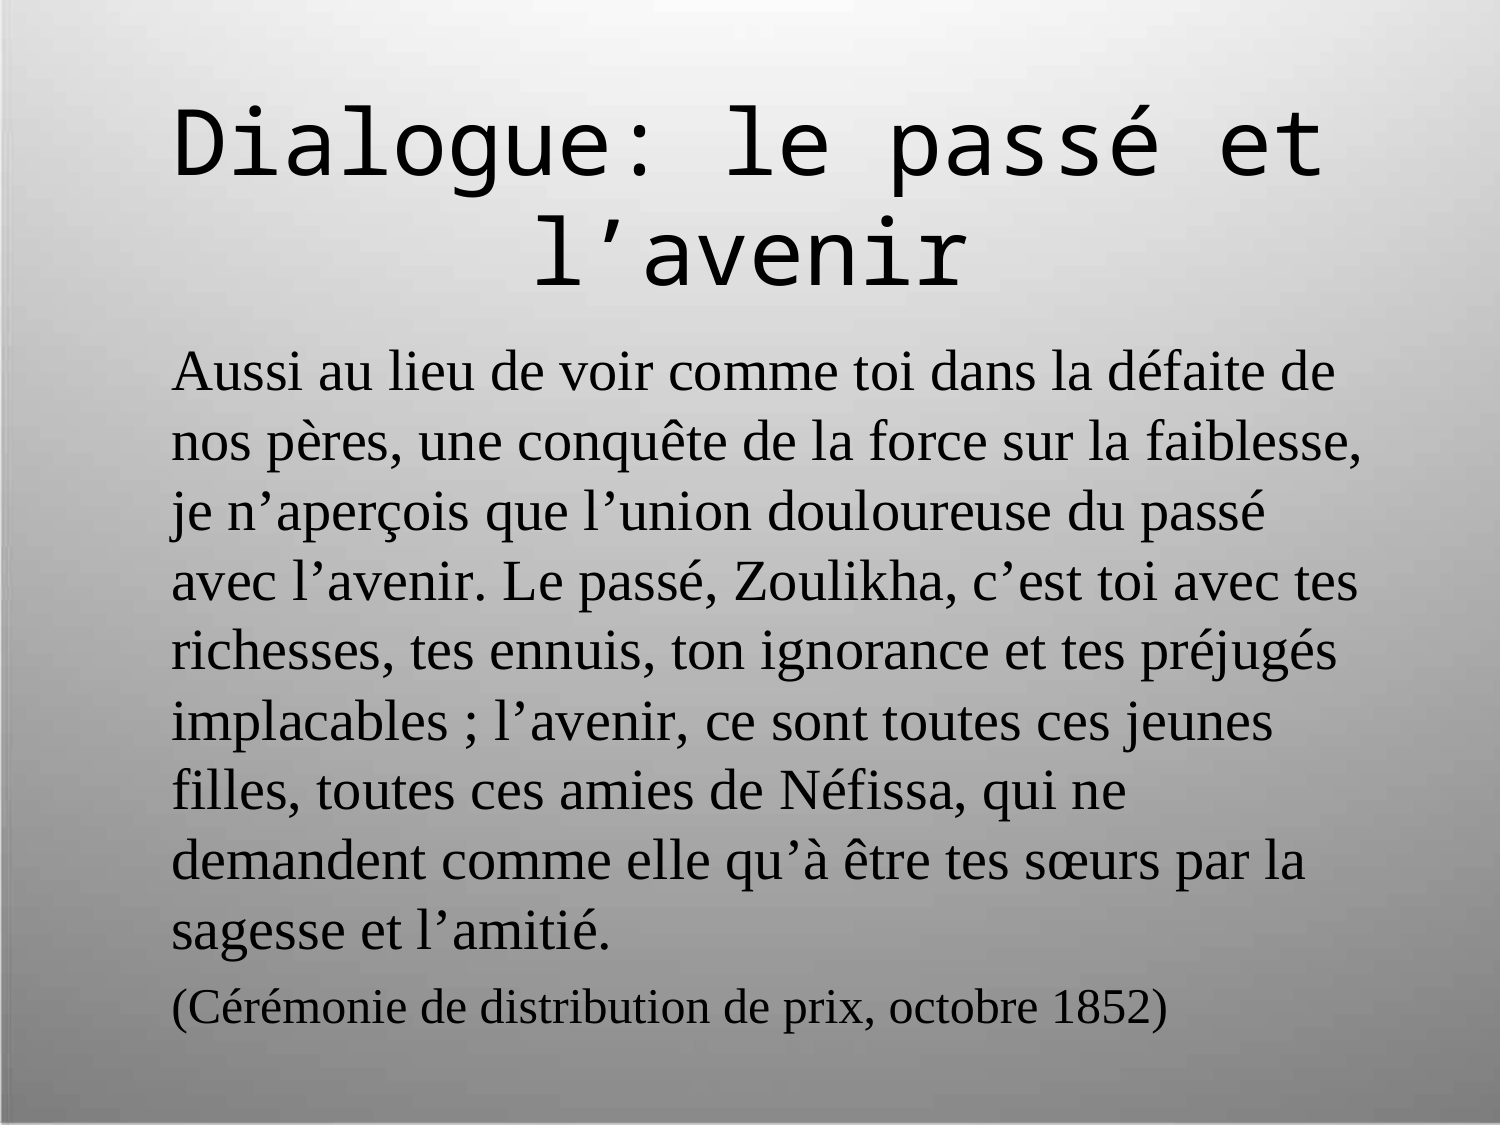

# Dialogue: le passé et l’avenir
	Aussi au lieu de voir comme toi dans la défaite de nos pères, une conquête de la force sur la faiblesse, je n’aperçois que l’union douloureuse du passé avec l’avenir. Le passé, Zoulikha, c’est toi avec tes richesses, tes ennuis, ton ignorance et tes préjugés implacables ; l’avenir, ce sont toutes ces jeunes filles, toutes ces amies de Néfissa, qui ne demandent comme elle qu’à être tes sœurs par la sagesse et l’amitié.
	(Cérémonie de distribution de prix, octobre 1852)